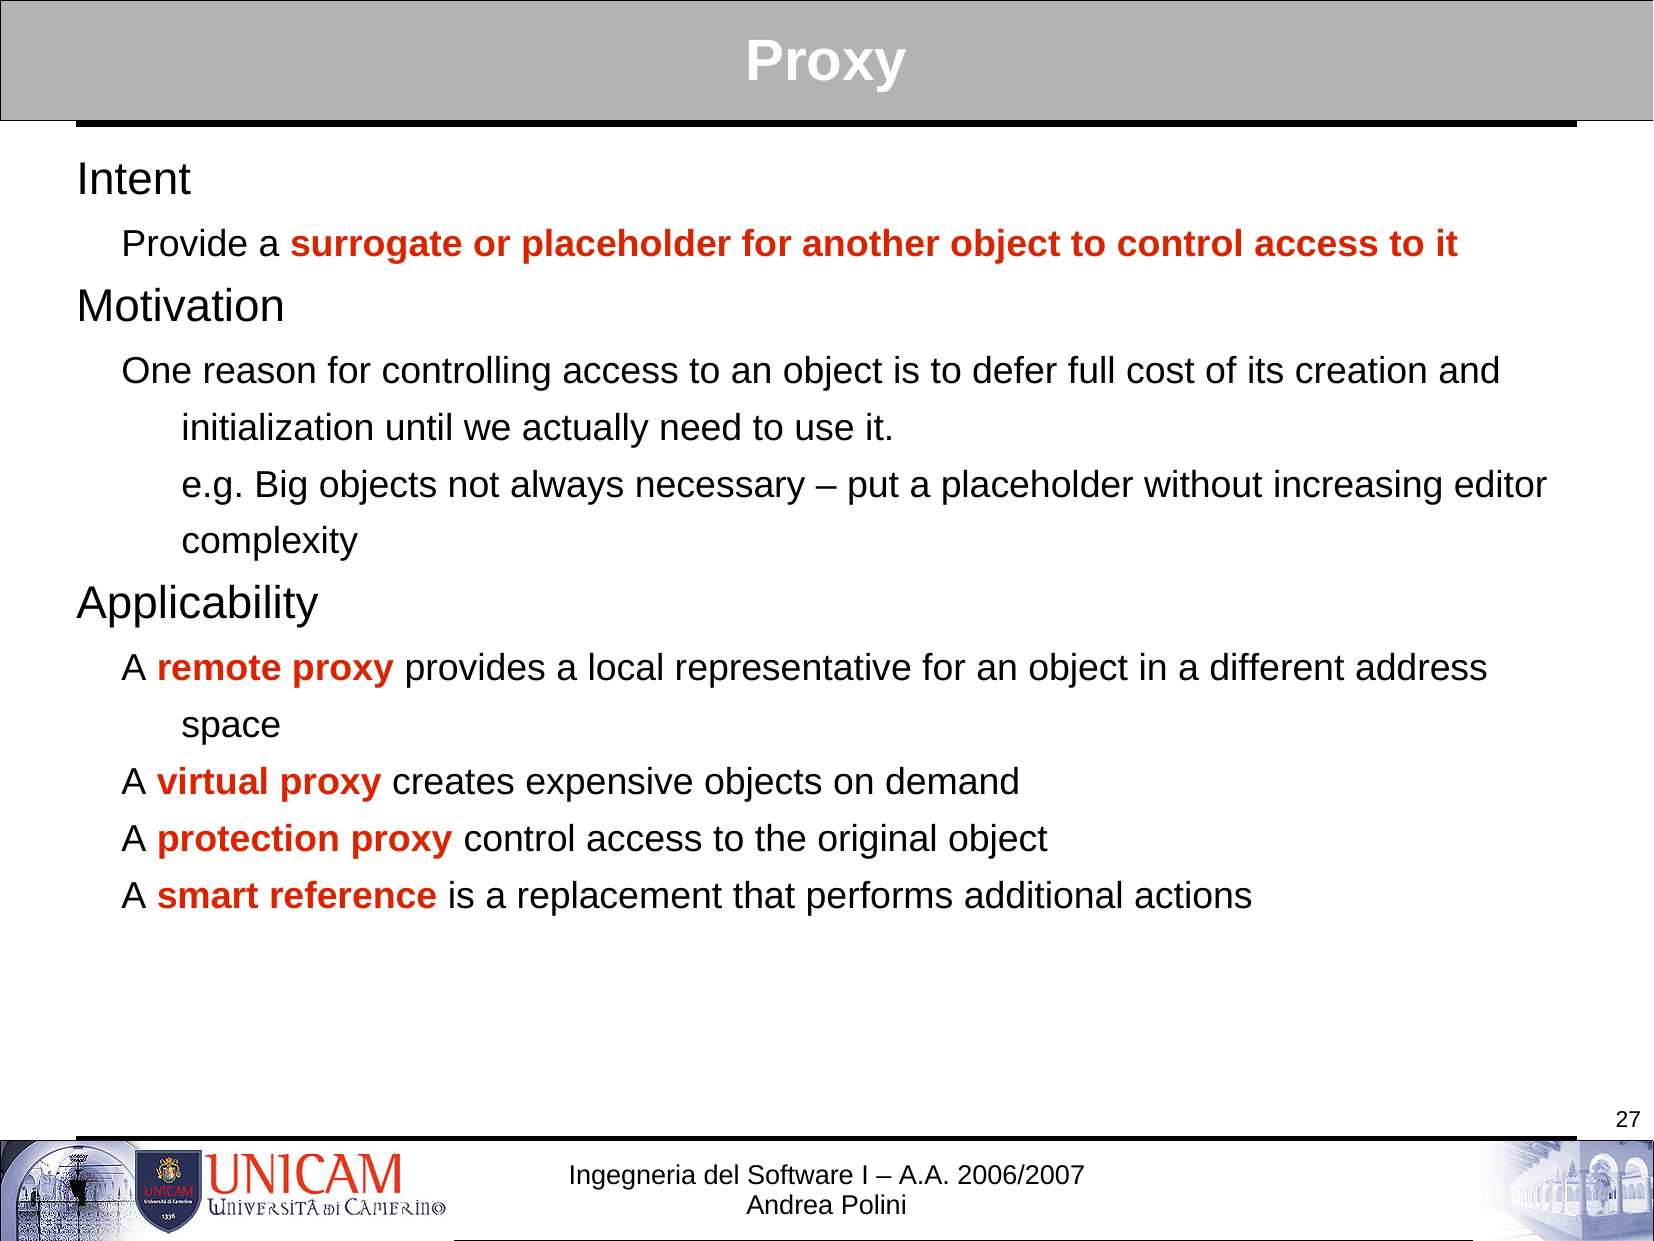

# Proxy
Intent
Provide a surrogate or placeholder for another object to control access to it
Motivation
One reason for controlling access to an object is to defer full cost of its creation and initialization until we actually need to use it.
e.g. Big objects not always necessary – put a placeholder without increasing editor complexity
Applicability
A remote proxy provides a local representative for an object in a different address space
A virtual proxy creates expensive objects on demand
A protection proxy control access to the original object
A smart reference is a replacement that performs additional actions
27